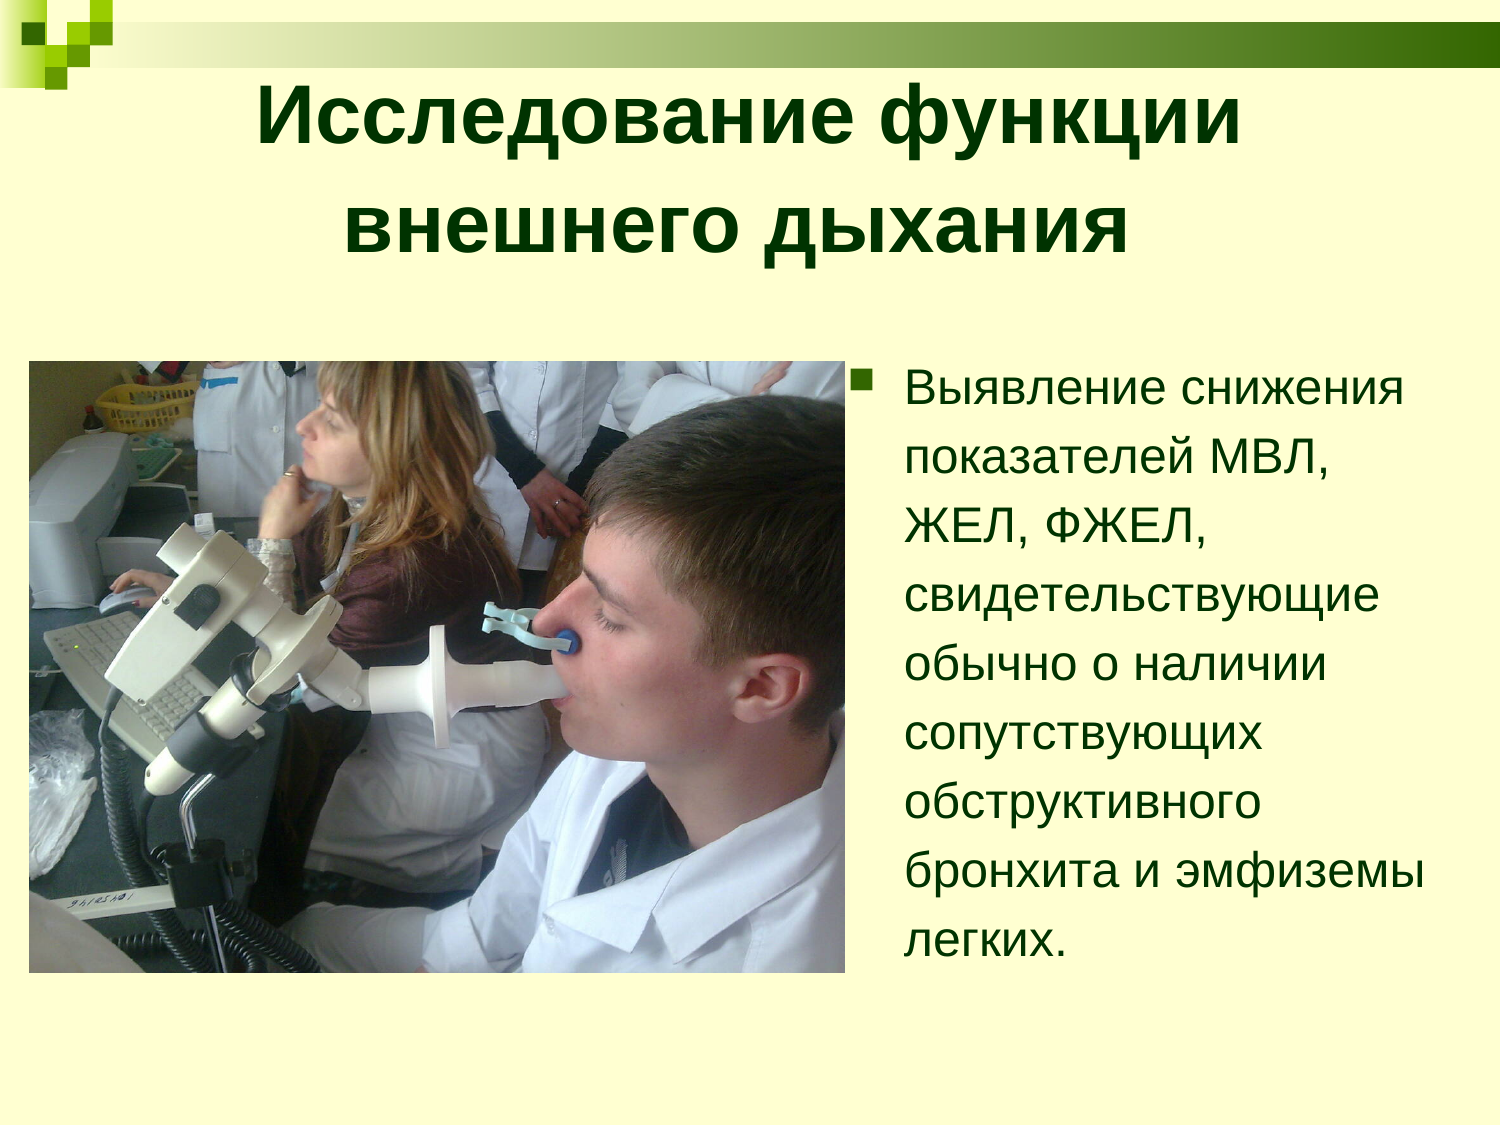

# Исследование функции внешнего дыхания
Выявление снижения показателей МВЛ, ЖЕЛ, ФЖЕЛ, свидетельствующие обычно о наличии сопутствующих обструктивного бронхита и эмфиземы легких.